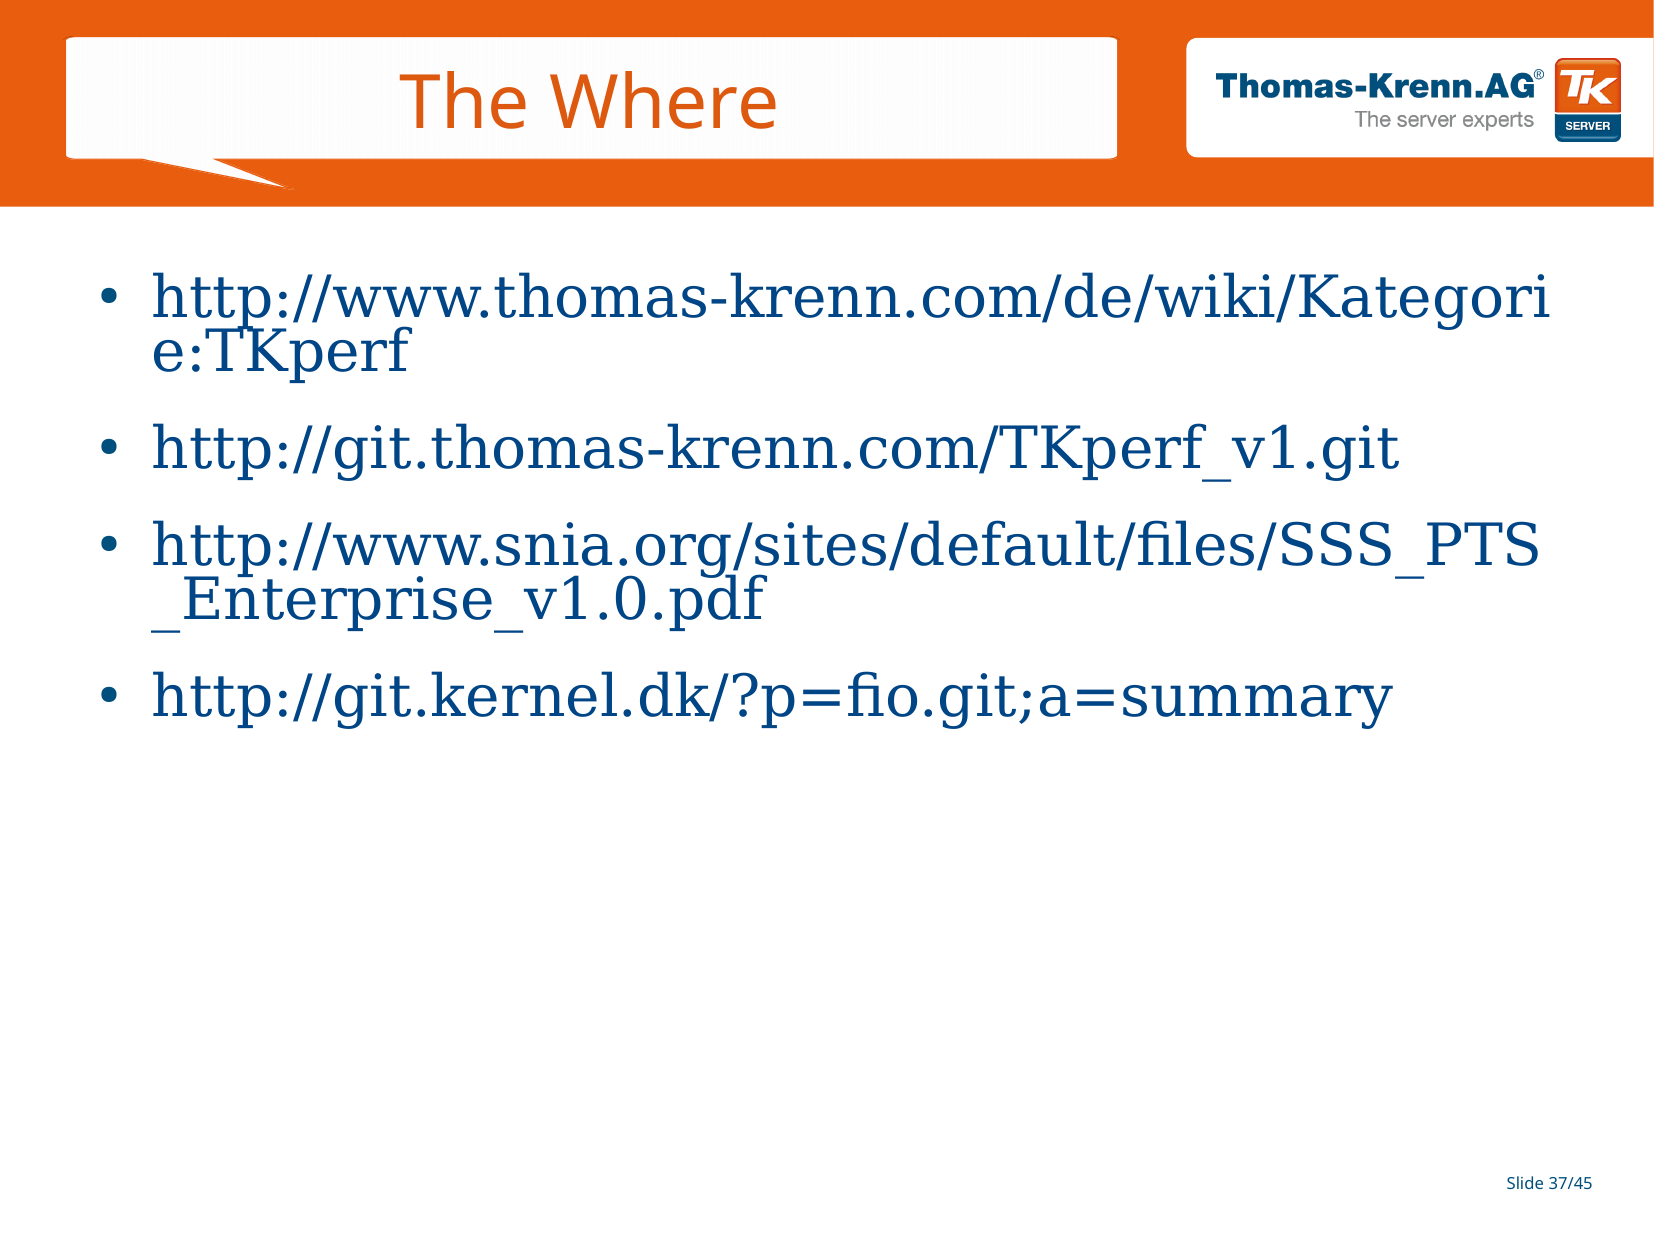

# The Where
http://www.thomas-krenn.com/de/wiki/Kategorie:TKperf
http://git.thomas-krenn.com/TKperf_v1.git
http://www.snia.org/sites/default/files/SSS_PTS_Enterprise_v1.0.pdf
http://git.kernel.dk/?p=fio.git;a=summary